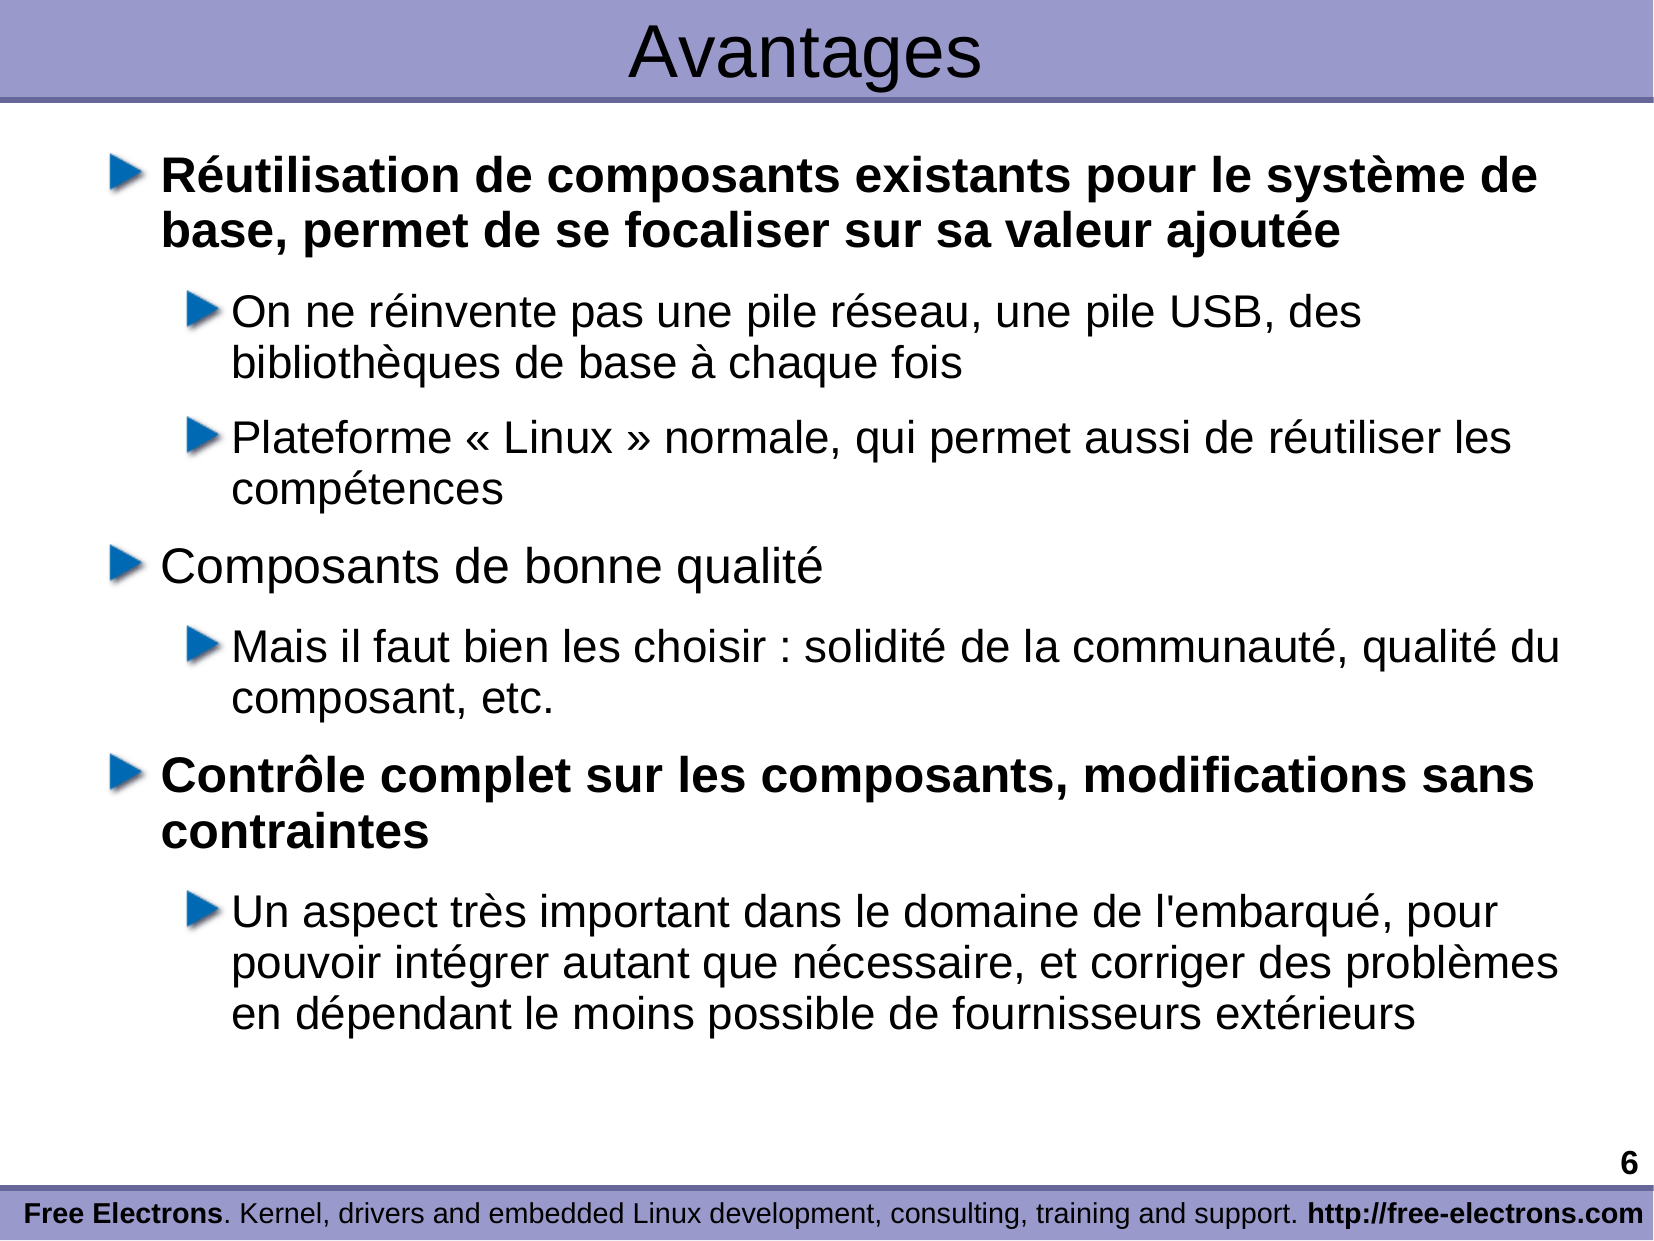

# Avantages
Réutilisation de composants existants pour le système de base, permet de se focaliser sur sa valeur ajoutée
On ne réinvente pas une pile réseau, une pile USB, des bibliothèques de base à chaque fois
Plateforme « Linux » normale, qui permet aussi de réutiliser les compétences
Composants de bonne qualité
Mais il faut bien les choisir : solidité de la communauté, qualité du composant, etc.
Contrôle complet sur les composants, modifications sans contraintes
Un aspect très important dans le domaine de l'embarqué, pour pouvoir intégrer autant que nécessaire, et corriger des problèmes en dépendant le moins possible de fournisseurs extérieurs